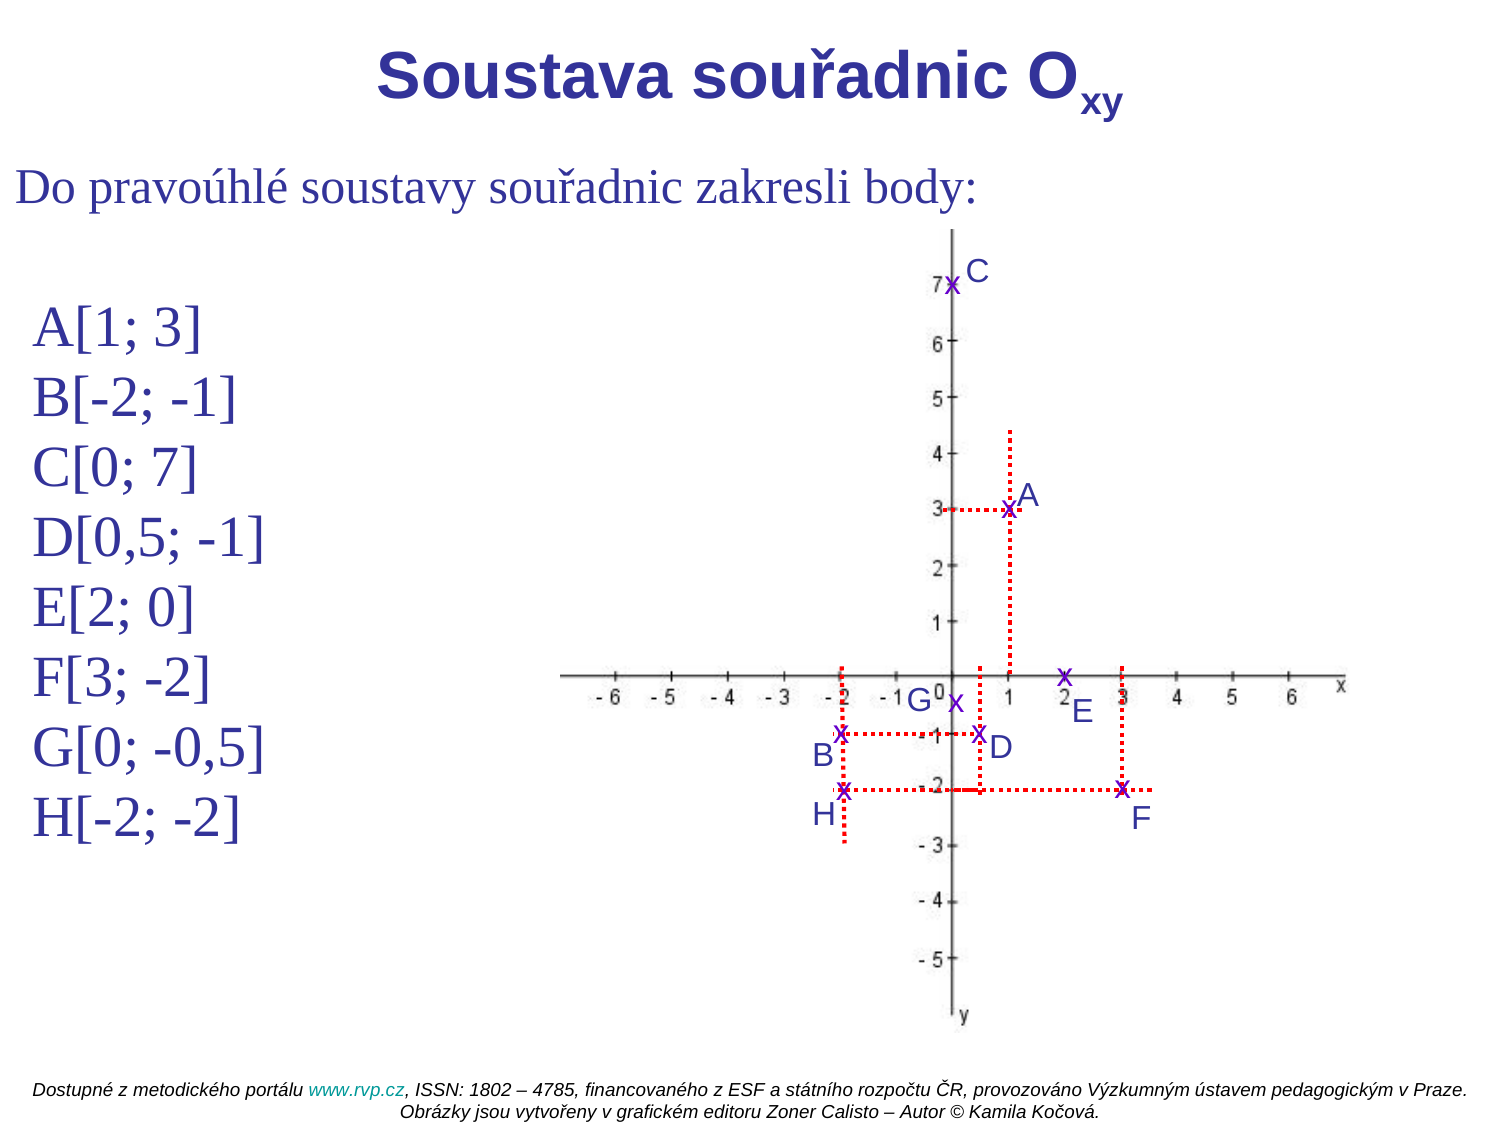

Soustava souřadnic Oxy
Do pravoúhlé soustavy souřadnic zakresli body:
C
x
A[1; 3]
B[-2; -1]
C[0; 7]
D[0,5; -1]
E[2; 0]
F[3; -2]
G[0; -0,5]
H[-2; -2]
A
x
x
G
x
E
x
x
D
B
x
x
H
F
Dostupné z metodického portálu www.rvp.cz, ISSN: 1802 – 4785, financovaného z ESF a státního rozpočtu ČR, provozováno Výzkumným ústavem pedagogickým v Praze. Obrázky jsou vytvořeny v grafickém editoru Zoner Calisto – Autor © Kamila Kočová.